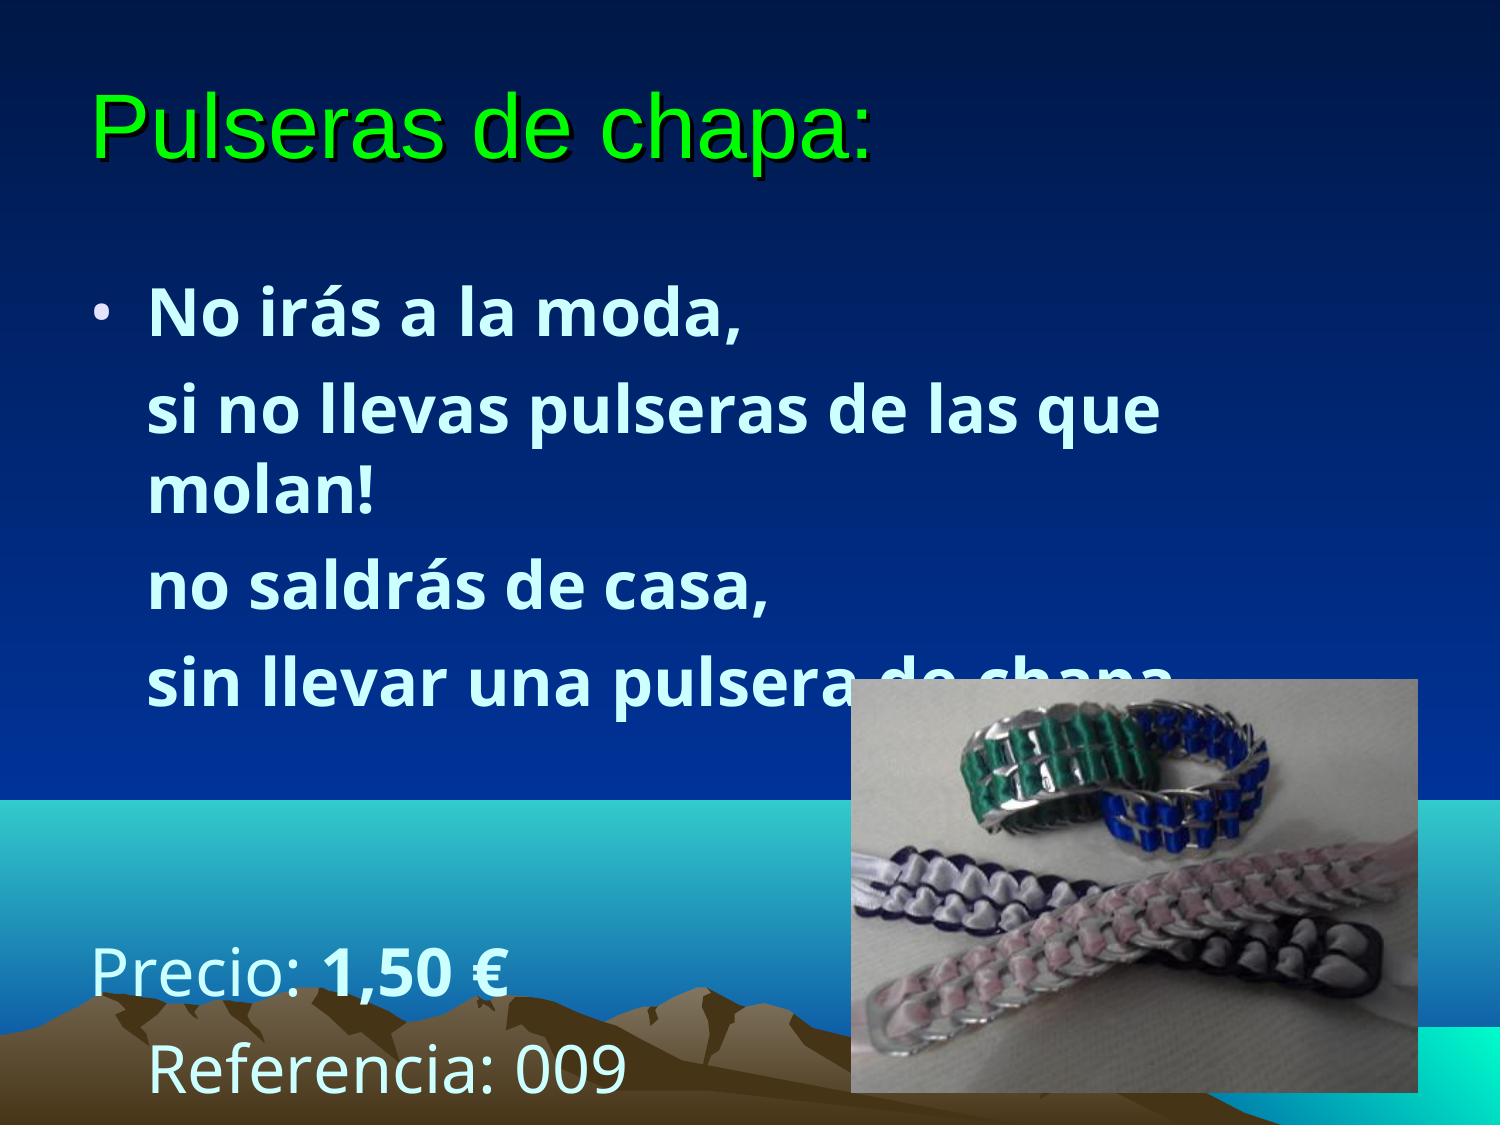

# Pulseras de chapa:
No irás a la moda,
	si no llevas pulseras de las que molan!
	no saldrás de casa,
	sin llevar una pulsera de chapa.
Precio: 1,50 €
	Referencia: 009